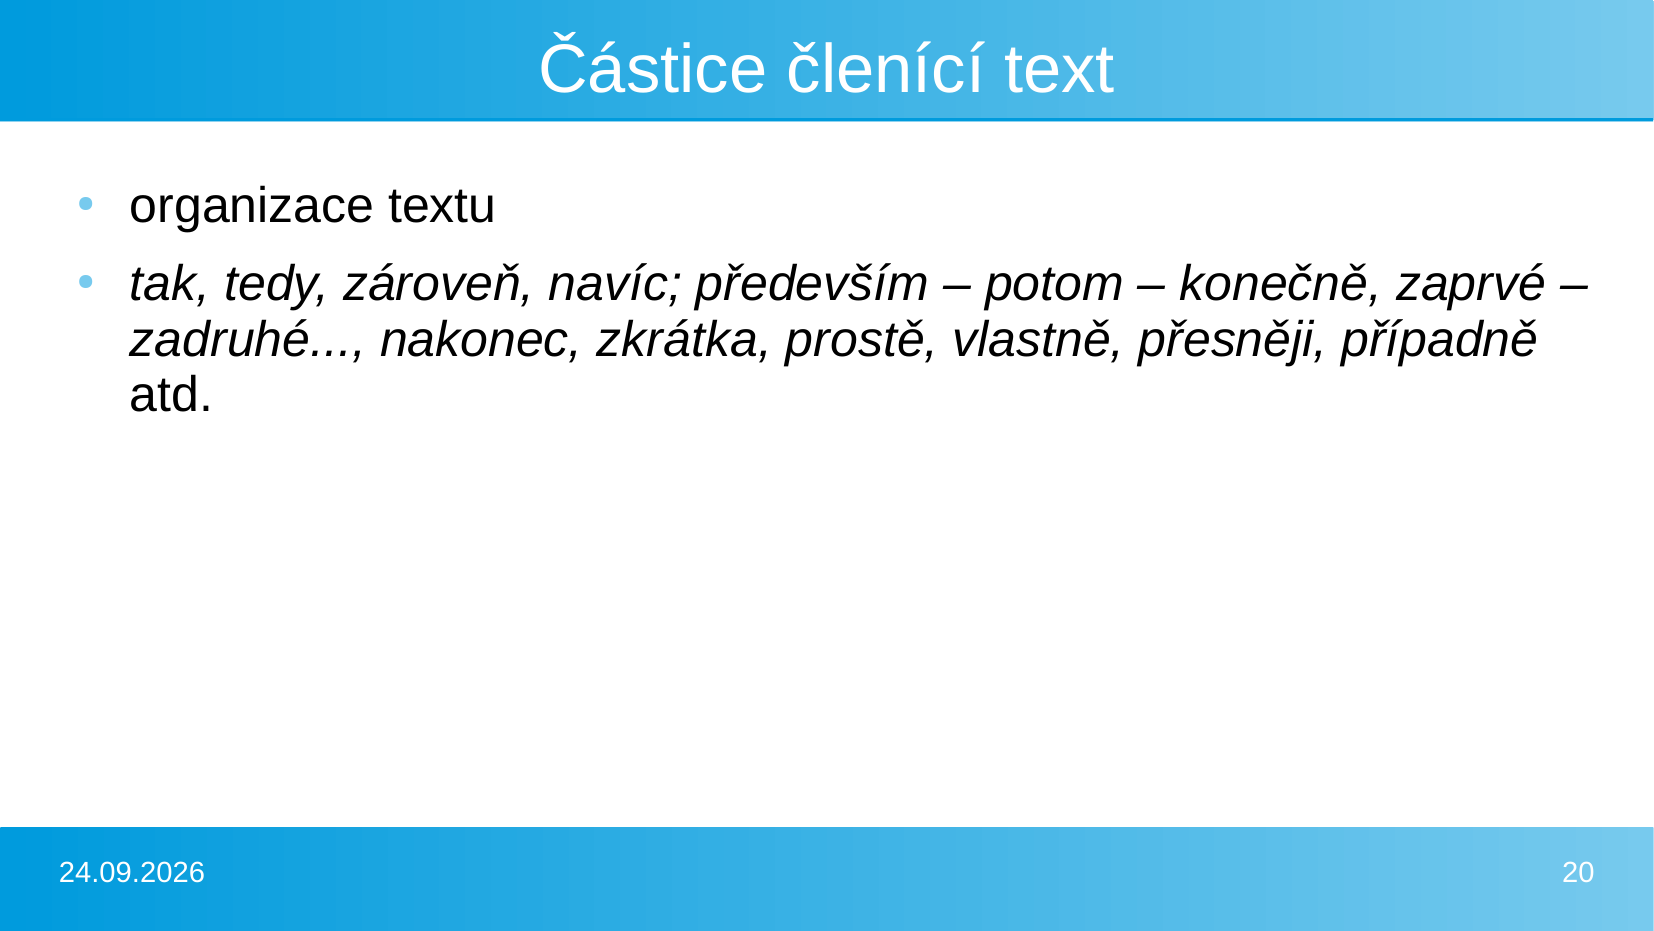

# Částice členící text
organizace textu
tak, tedy, zároveň, navíc; především – potom – konečně, zaprvé – zadruhé..., nakonec, zkrátka, prostě, vlastně, přesněji, případně atd.
20